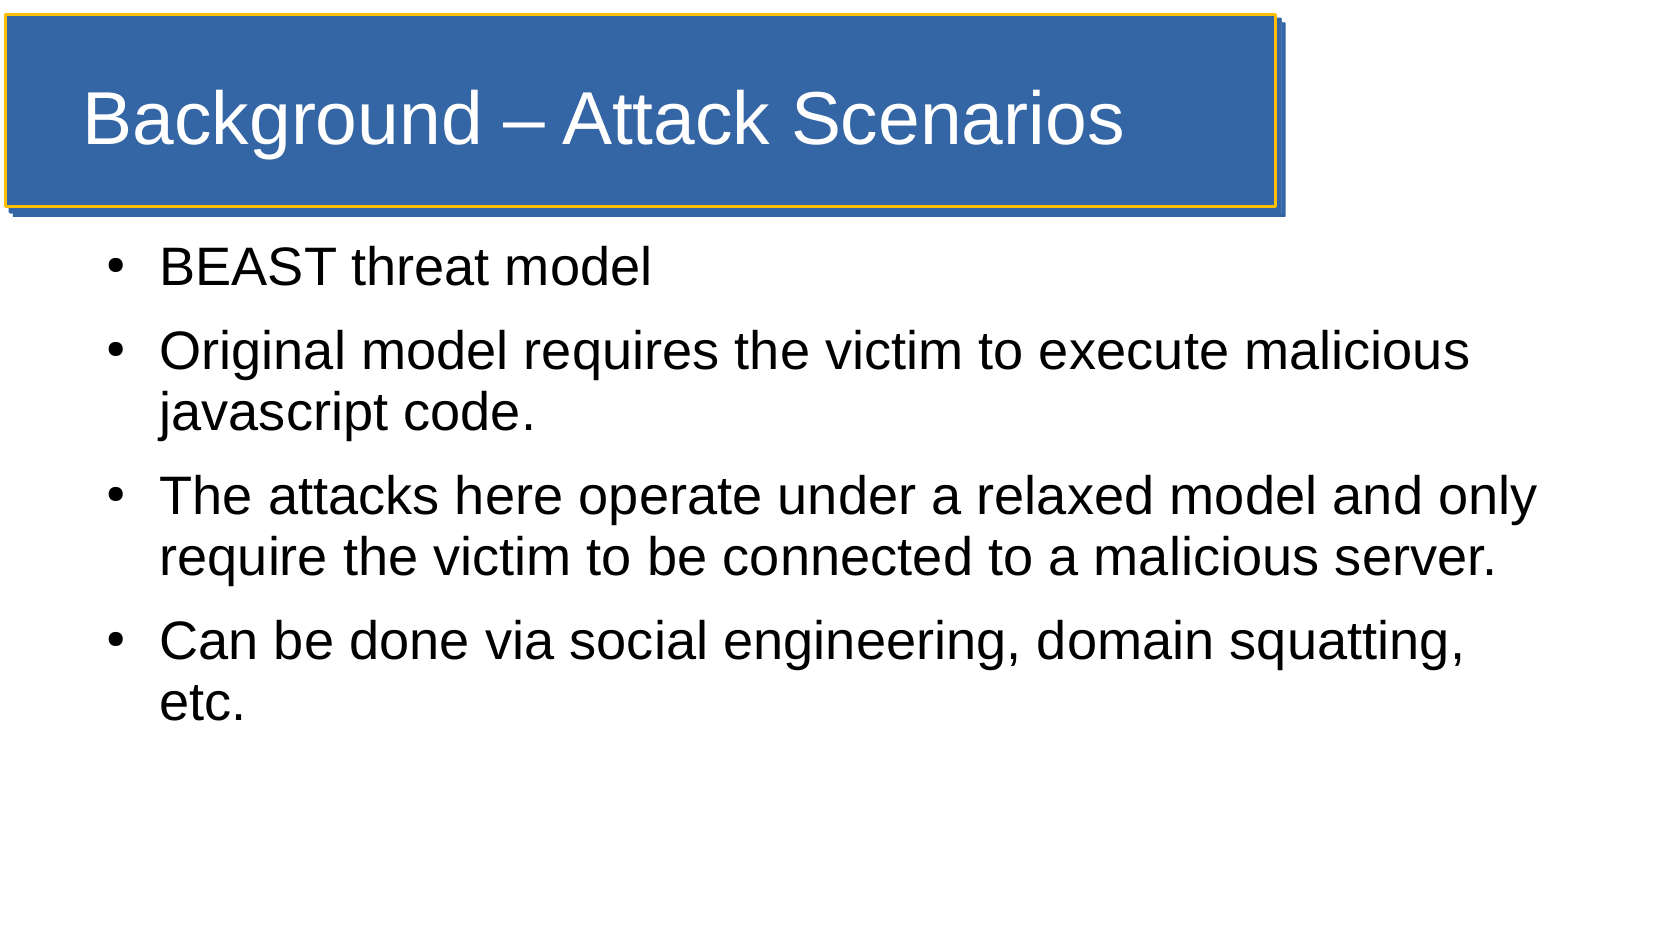

# Background – Attack Scenarios
BEAST threat model
Original model requires the victim to execute malicious javascript code.
The attacks here operate under a relaxed model and only require the victim to be connected to a malicious server.
Can be done via social engineering, domain squatting, etc.